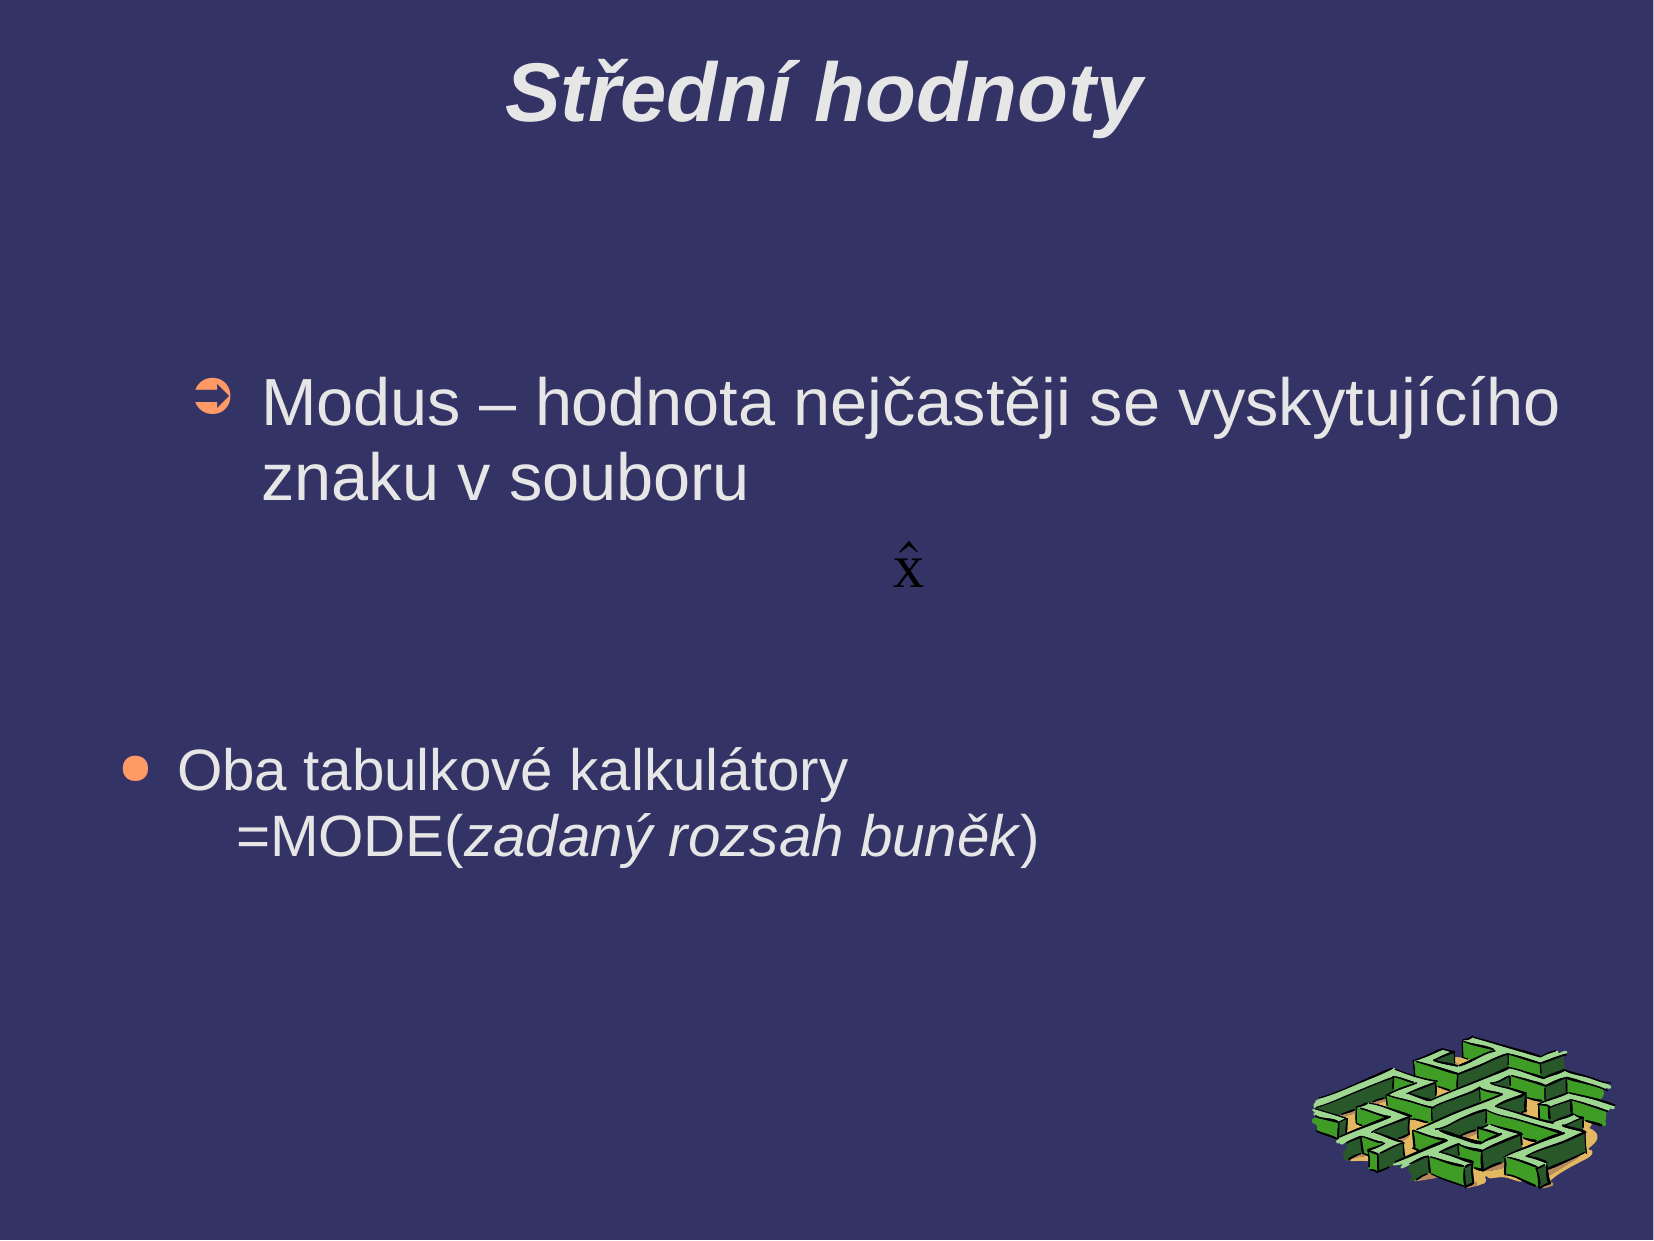

# Střední hodnoty
Modus – hodnota nejčastěji se vyskytujícího znaku v souboru
Oba tabulkové kalkulátory
	=MODE(zadaný rozsah buněk)